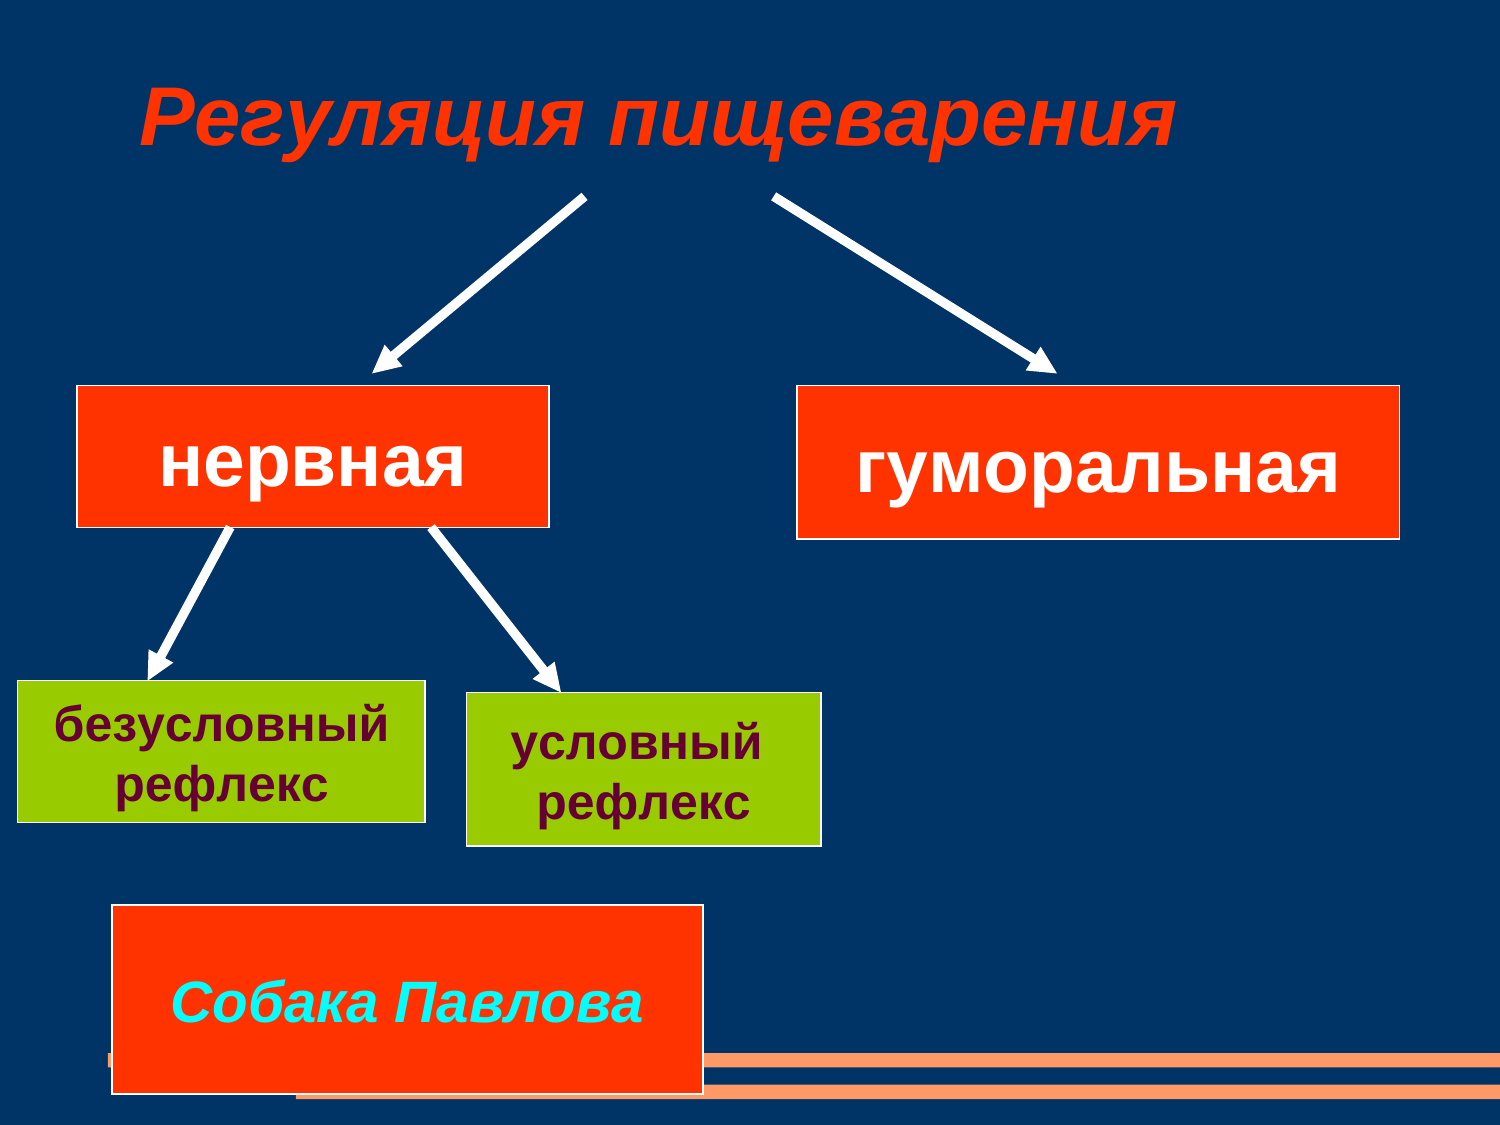

# Регуляция пищеварения
нервная
гуморальная
безусловный
рефлекс
условный
рефлекс
Собака Павлова